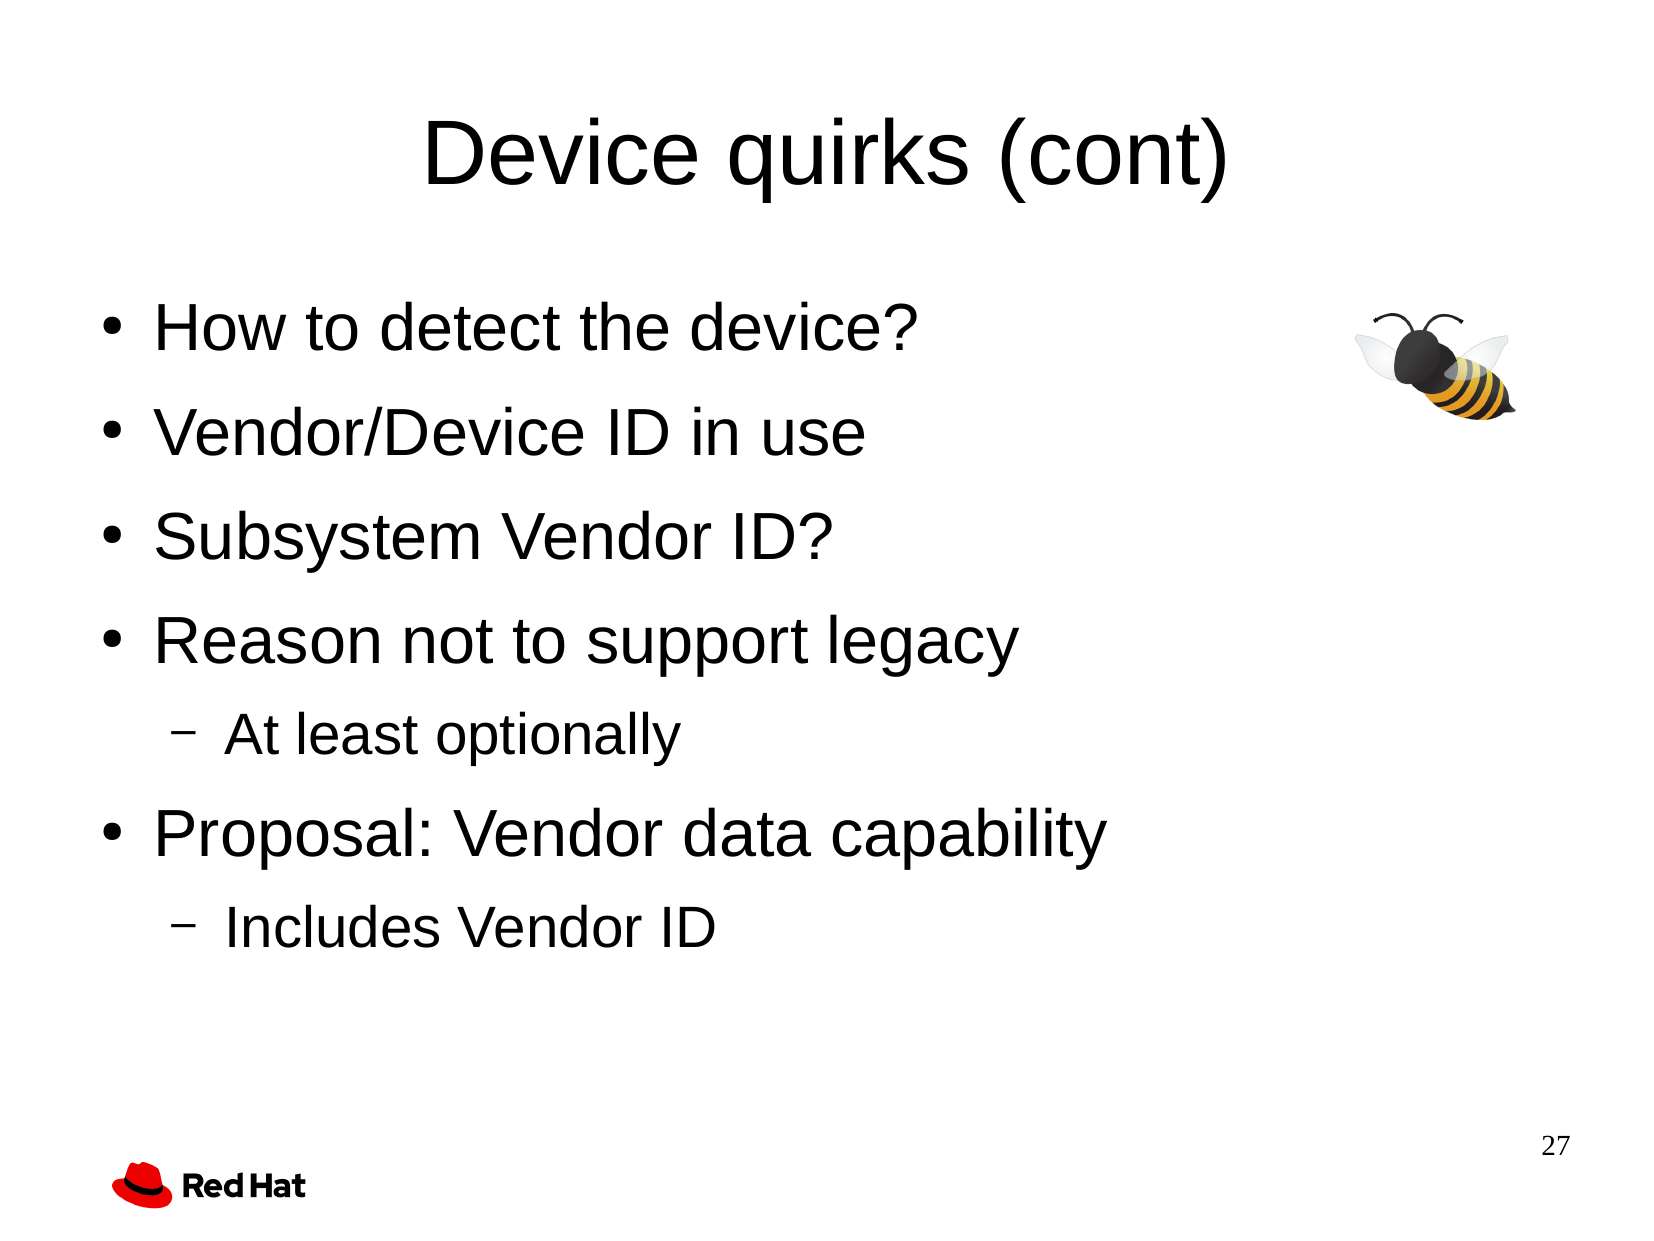

# Device quirks (cont)
How to detect the device?
Vendor/Device ID in use
Subsystem Vendor ID?
Reason not to support legacy
At least optionally
Proposal: Vendor data capability
Includes Vendor ID
27